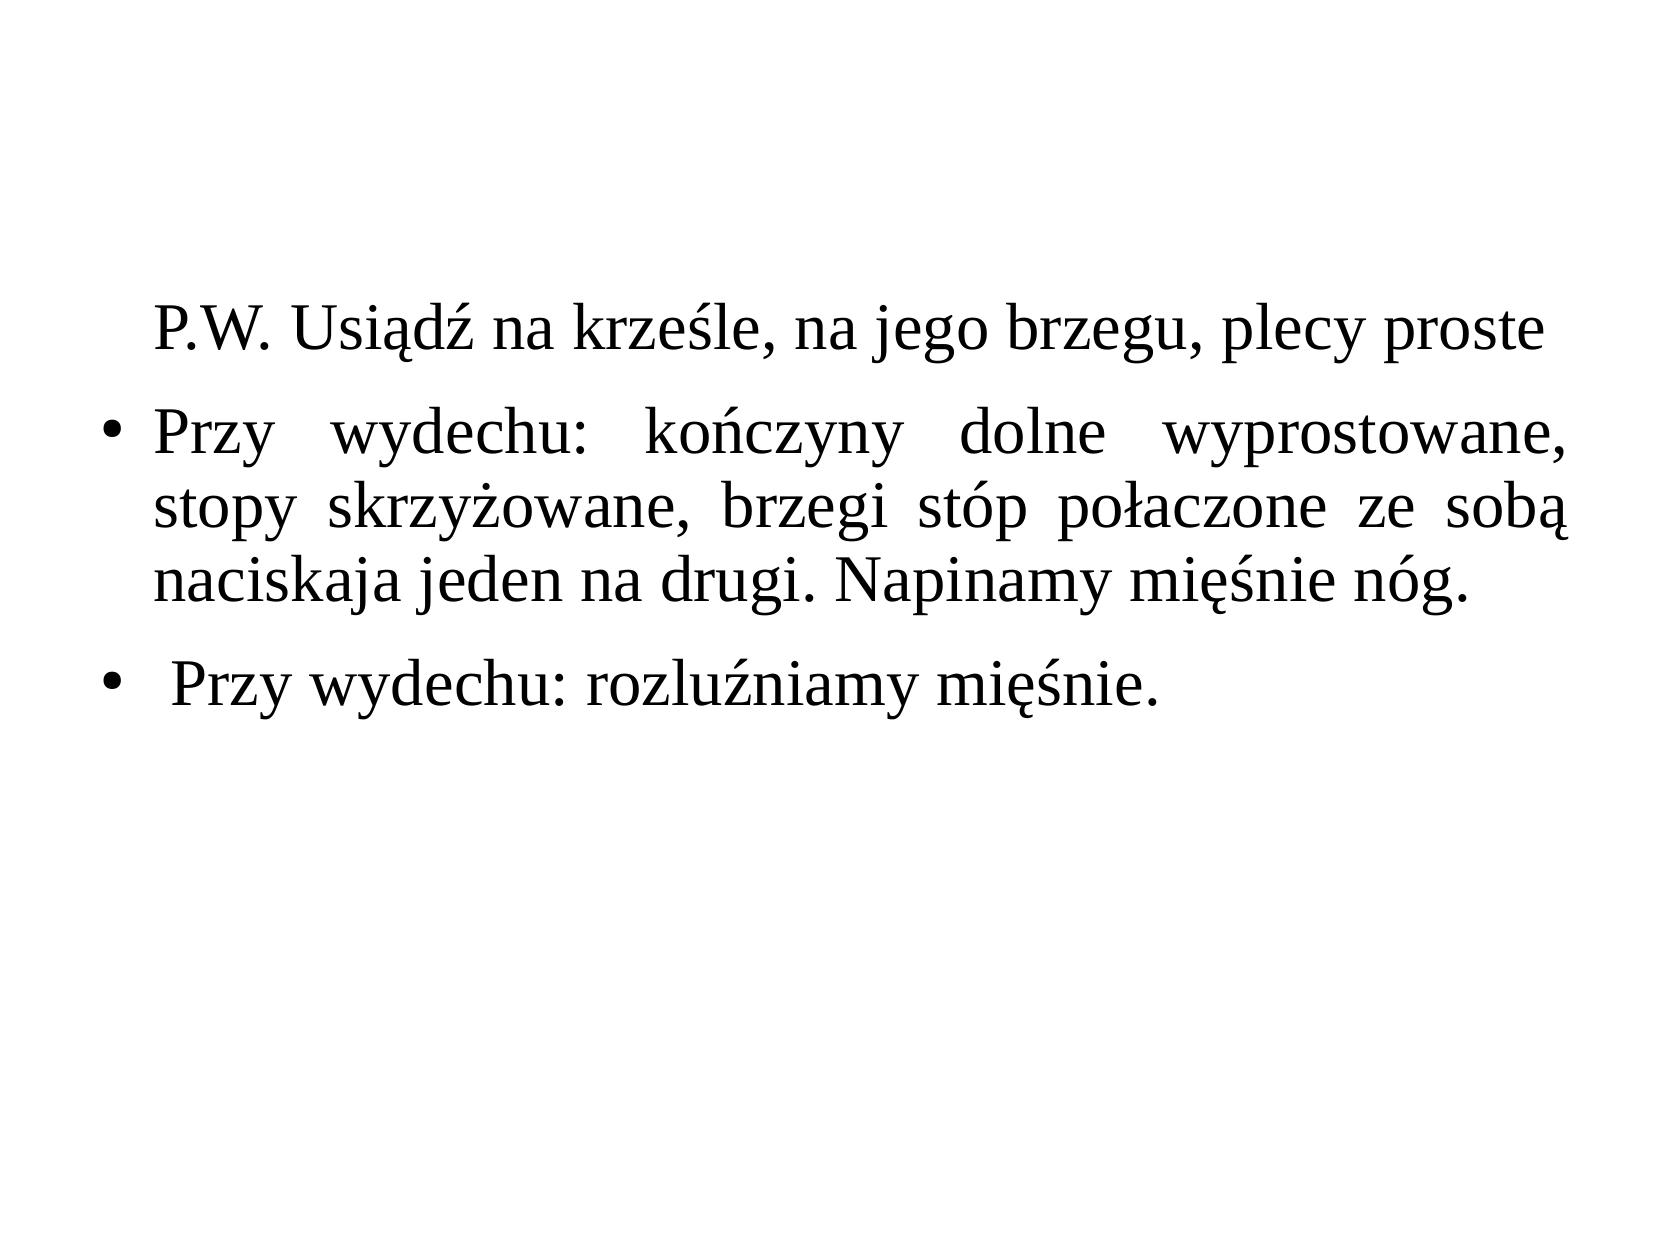

#
P.W. Usiądź na krześle, na jego brzegu, plecy proste
Przy wydechu: kończyny dolne wyprostowane, stopy skrzyżowane, brzegi stóp połaczone ze sobą naciskaja jeden na drugi. Napinamy mięśnie nóg.
 Przy wydechu: rozluźniamy mięśnie.